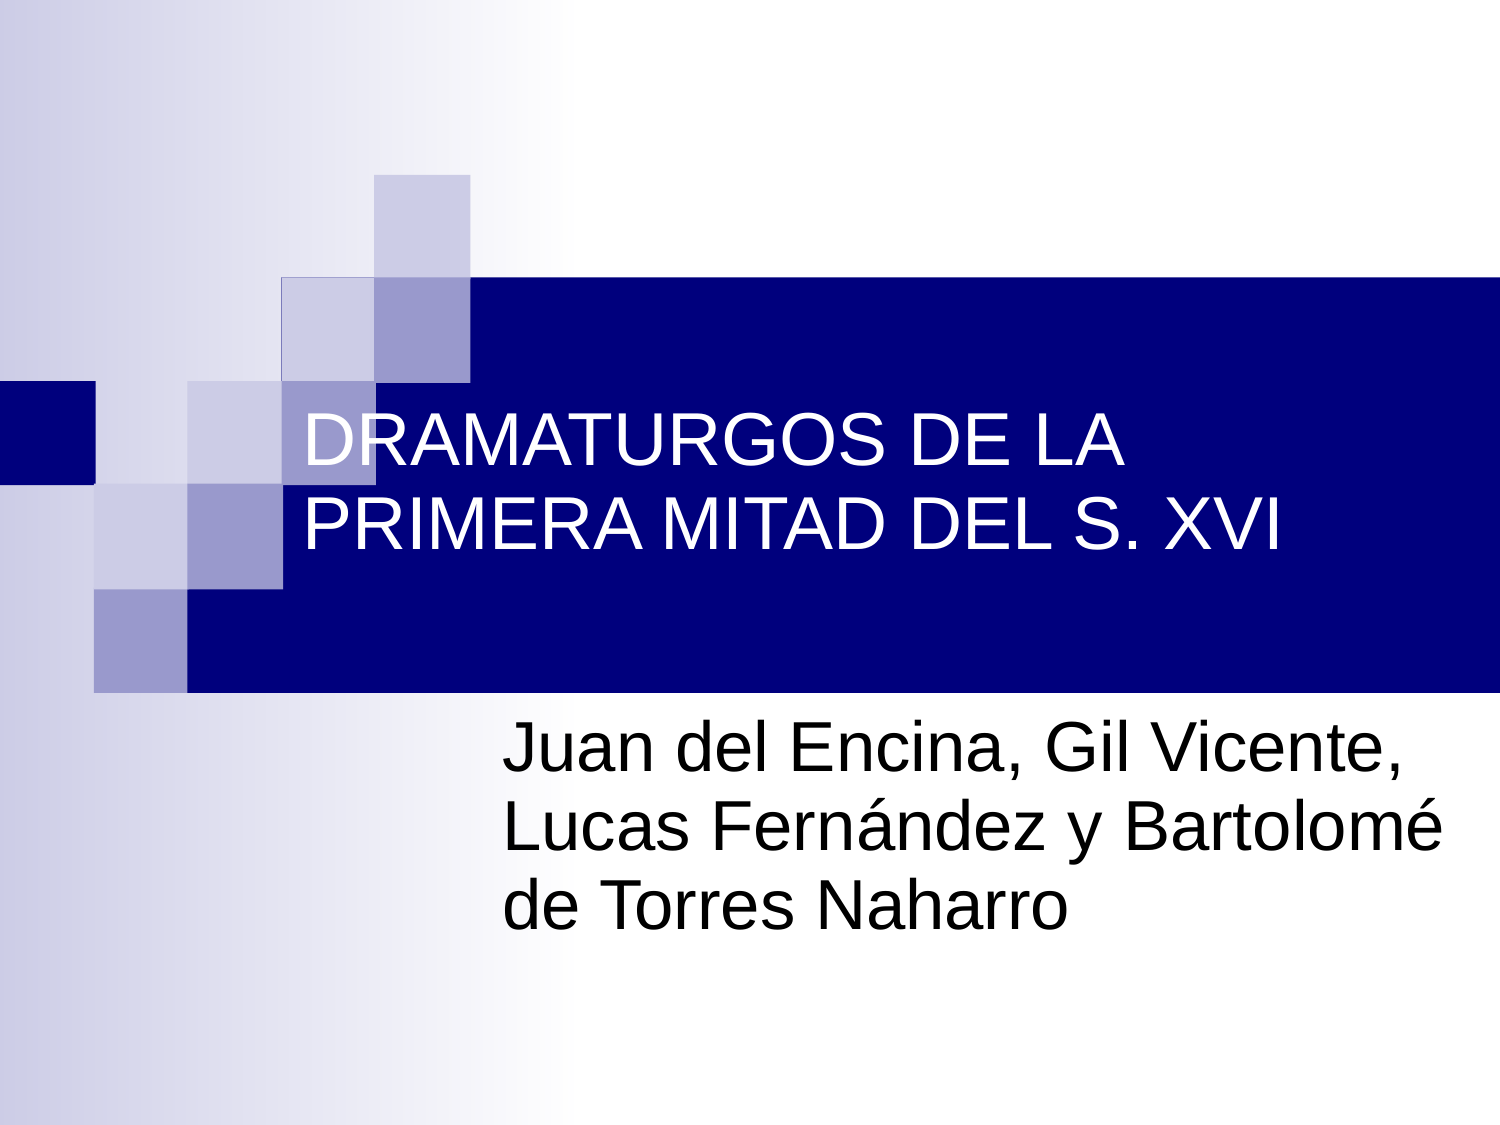

# DRAMATURGOS DE LA PRIMERA MITAD DEL S. XVI
Juan del Encina, Gil Vicente, Lucas Fernández y Bartolomé de Torres Naharro